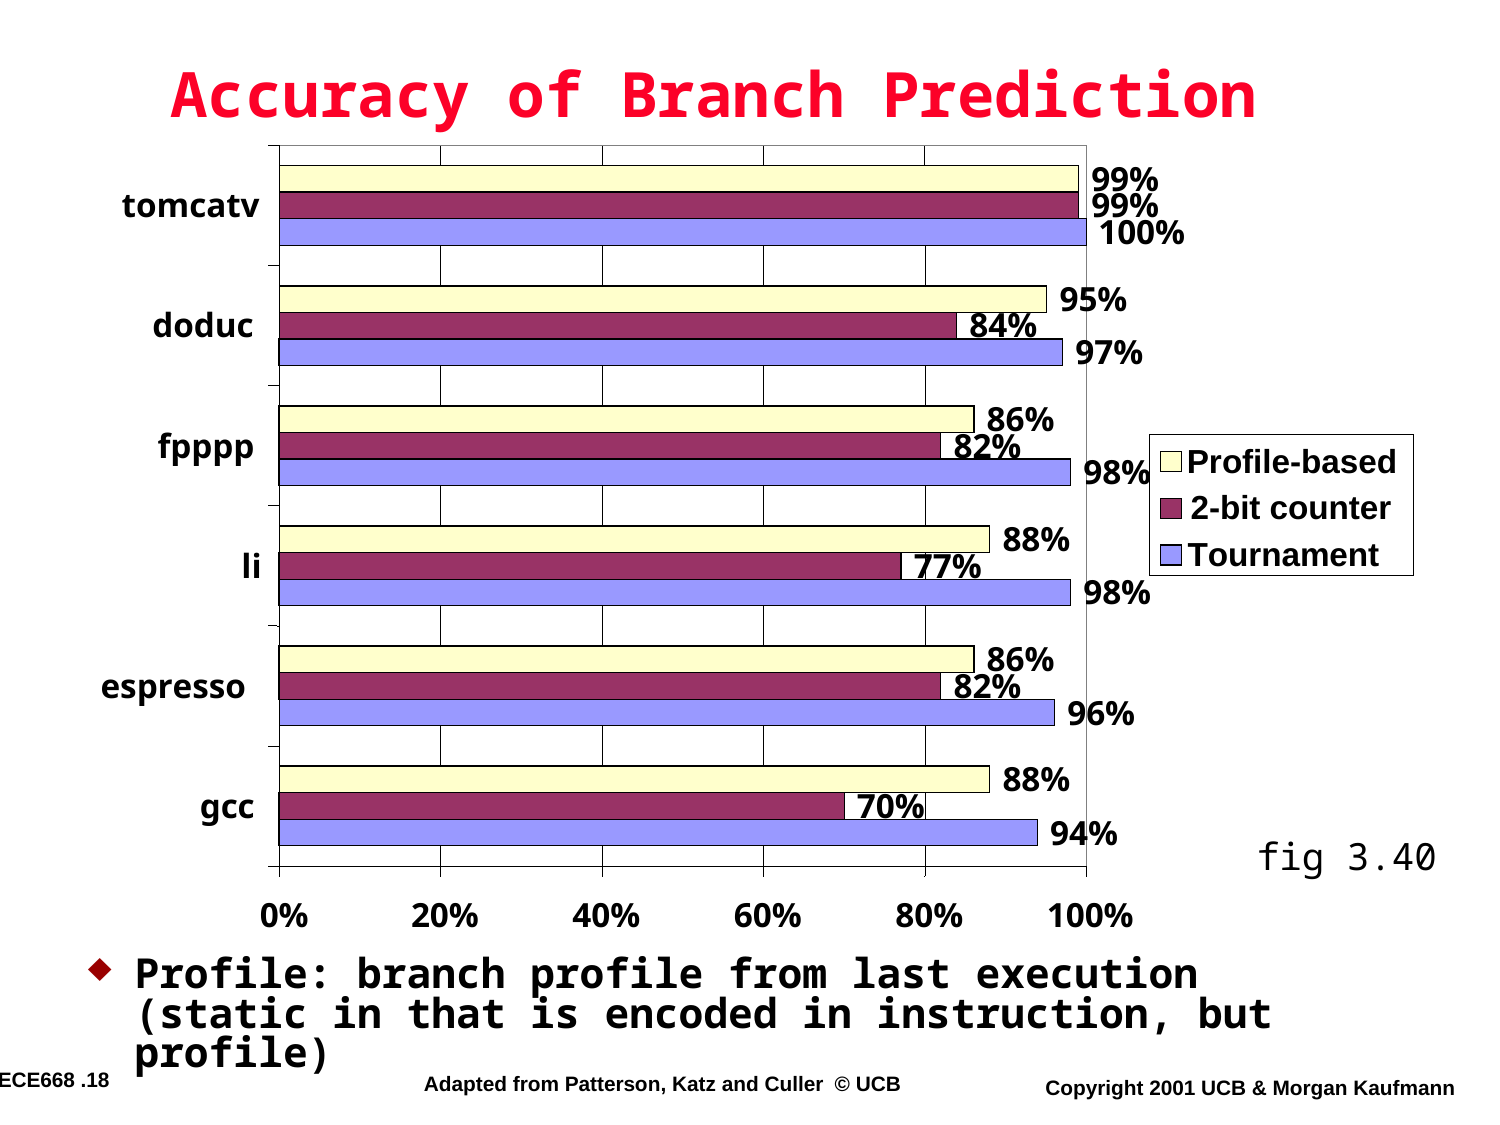

# Accuracy of Branch Prediction
99%
tomcatv
99%
100%
95%
doduc
84%
97%
86%
fpppp
82%
Profile-based
98%
 2-bit counter
88%
Tournament
li
77%
98%
86%
espresso
82%
96%
88%
gcc
70%
94%
0%
20%
40%
60%
80%
100%
fig 3.40
Profile: branch profile from last execution
(static in that is encoded in instruction, but profile)